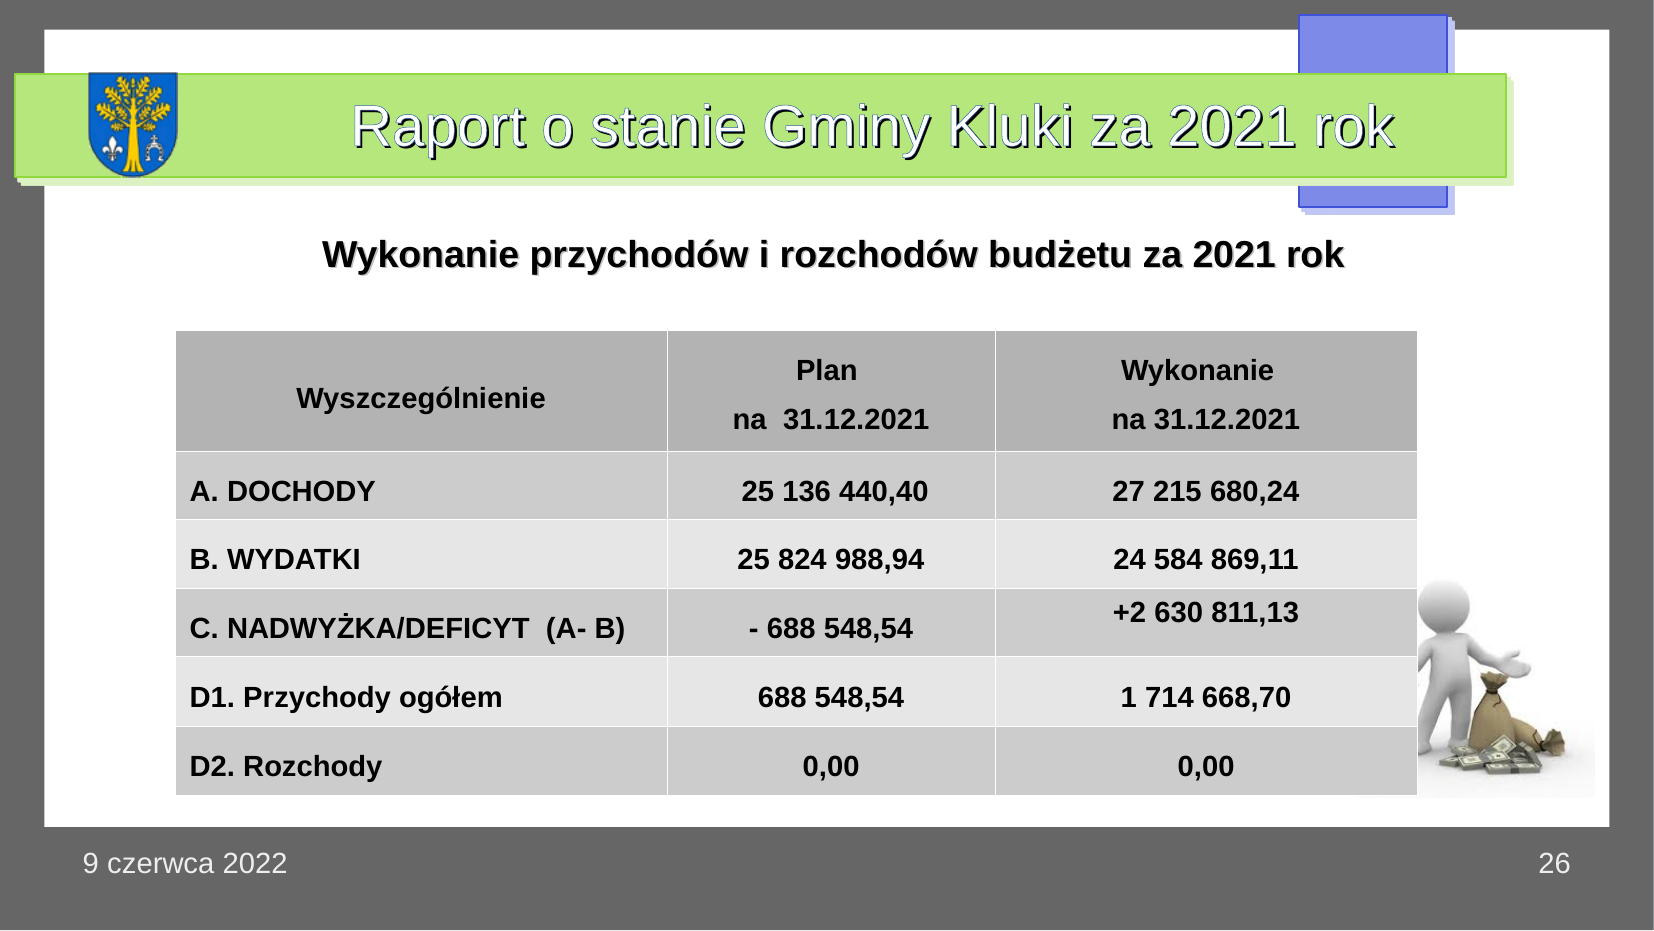

# Raport o stanie Gminy Kluki za 2021 rok
Wykonanie przychodów i rozchodów budżetu za 2021 rok
| Wyszczególnienie | Plan na 31.12.2021 | Wykonanie na 31.12.2021 |
| --- | --- | --- |
| A. DOCHODY | 25 136 440,40 | 27 215 680,24 |
| B. WYDATKI | 25 824 988,94 | 24 584 869,11 |
| C. NADWYŻKA/DEFICYT (A- B) | - 688 548,54 | +2 630 811,13 |
| D1. Przychody ogółem | 688 548,54 | 1 714 668,70 |
| D2. Rozchody | 0,00 | 0,00 |
9 czerwca 2022
26